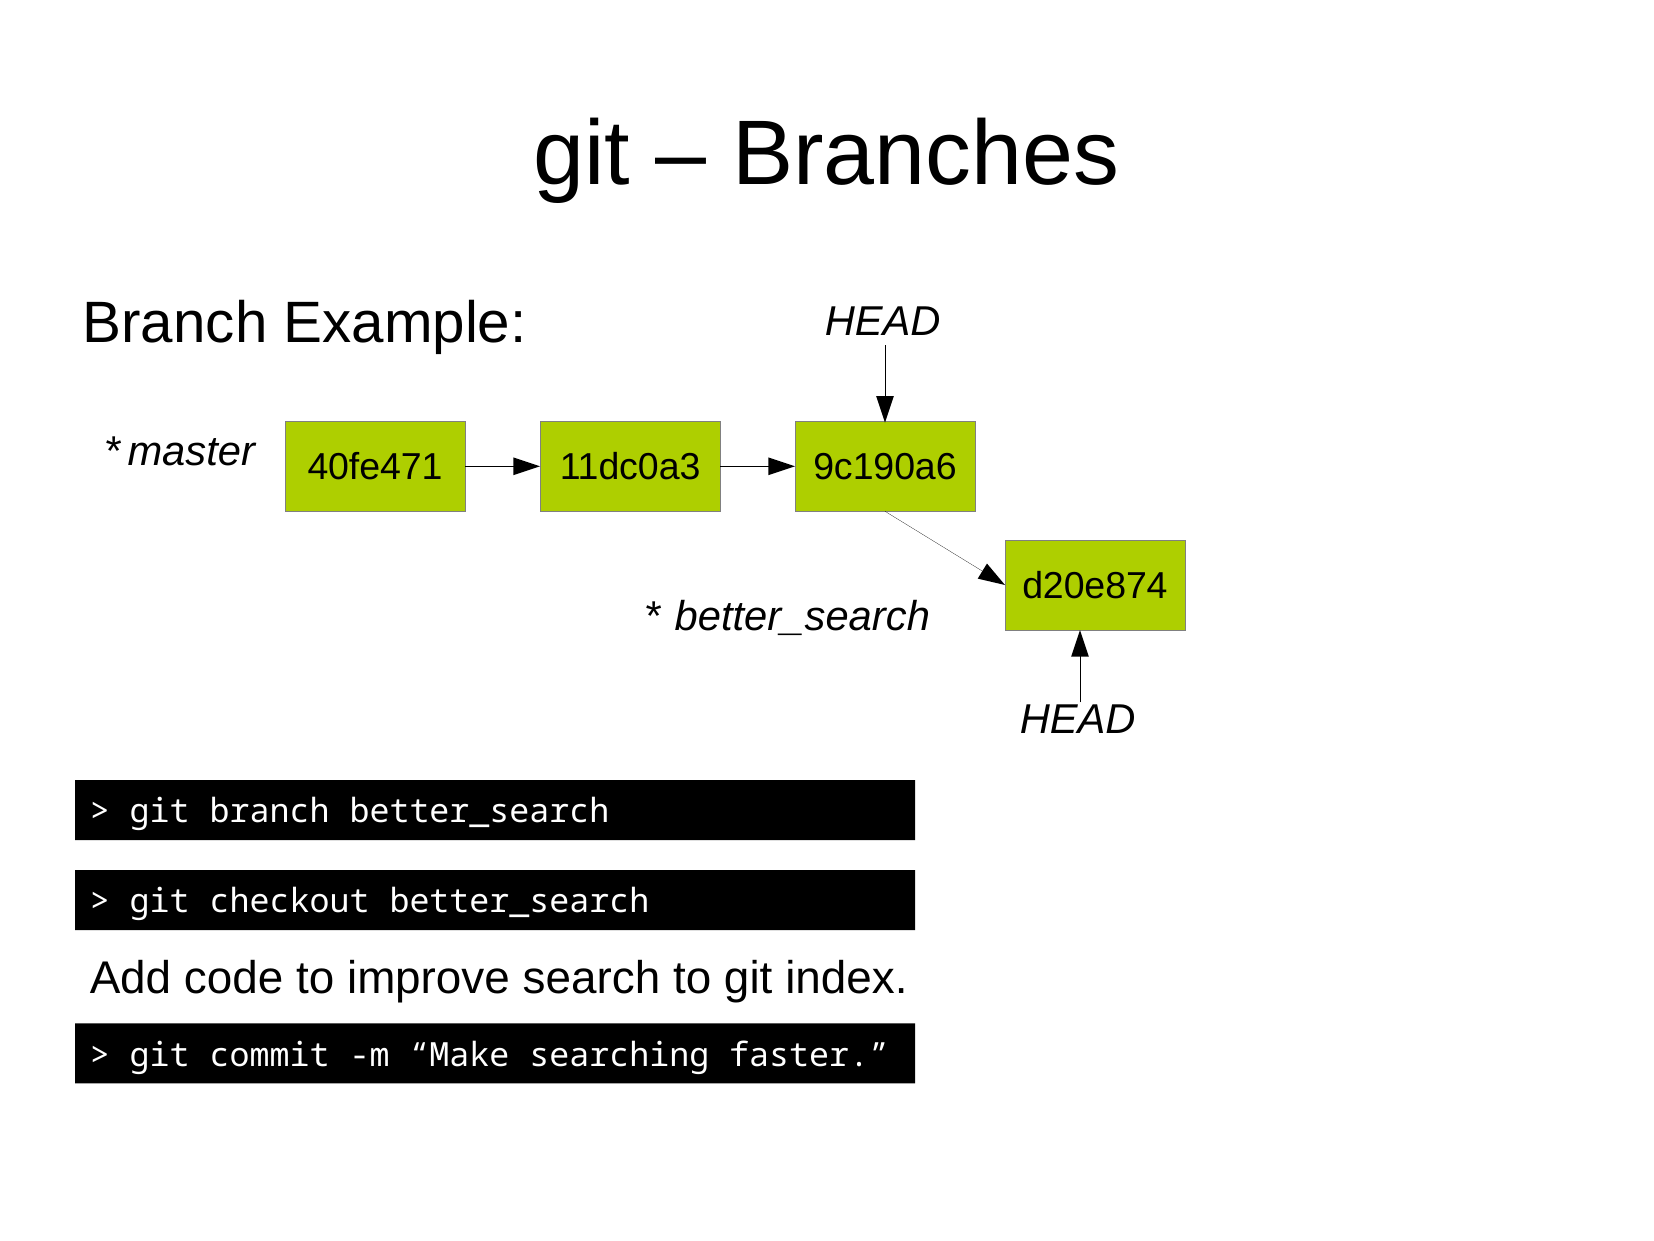

# git – Branches
Branch Example:
HEAD
*
master
40fe471
11dc0a3
9c190a6
d20e874
better_search
*
HEAD
> git branch better_search
> git checkout better_search
Add code to improve search to git index.
> git commit -m “Make searching faster.”